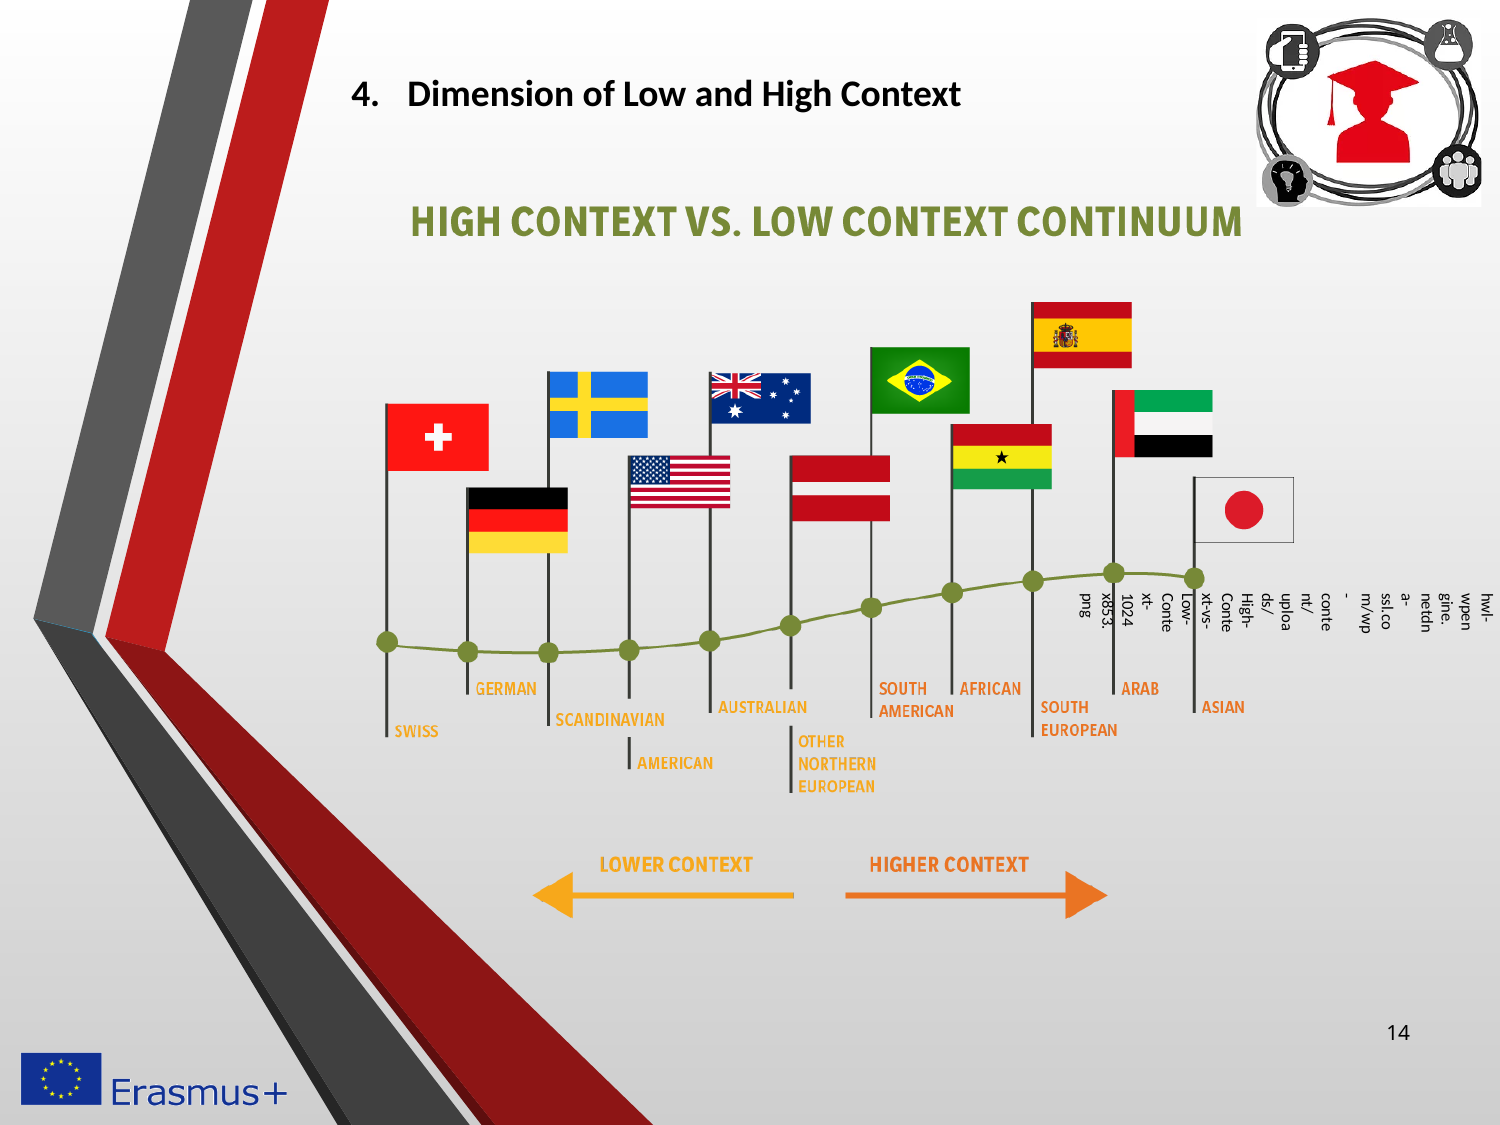

Dimension of Low and High Context
Source: https://hutti3g9prz24n5061dn7hwl-wpengine.netdna-ssl.com/wp-content/uploads/High-Context-vs-Low-Context-1024x853.png